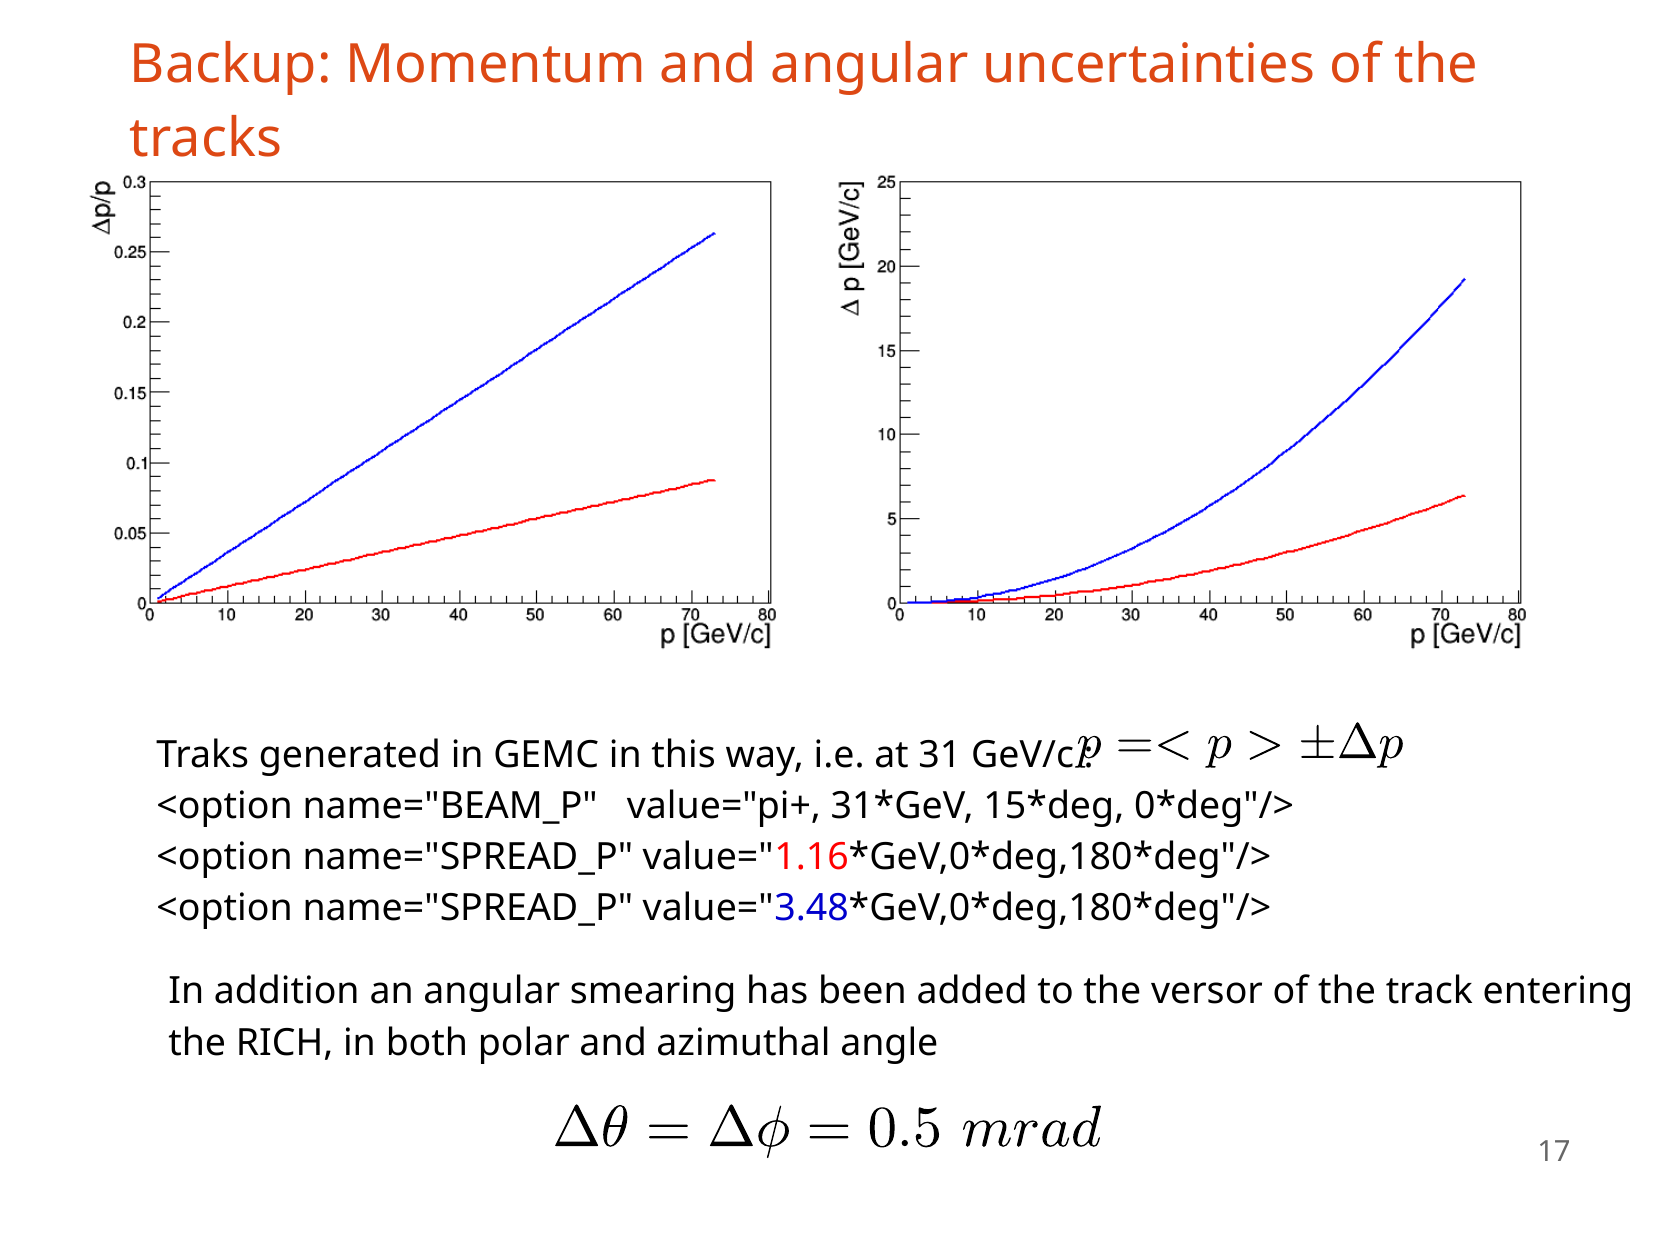

# Backup: Momentum and angular uncertainties of the tracks
Traks generated in GEMC in this way, i.e. at 31 GeV/c :
<option name="BEAM_P" value="pi+, 31*GeV, 15*deg, 0*deg"/>
<option name="SPREAD_P" value="1.16*GeV,0*deg,180*deg"/>
<option name="SPREAD_P" value="3.48*GeV,0*deg,180*deg"/>
In addition an angular smearing has been added to the versor of the track entering
the RICH, in both polar and azimuthal angle
17